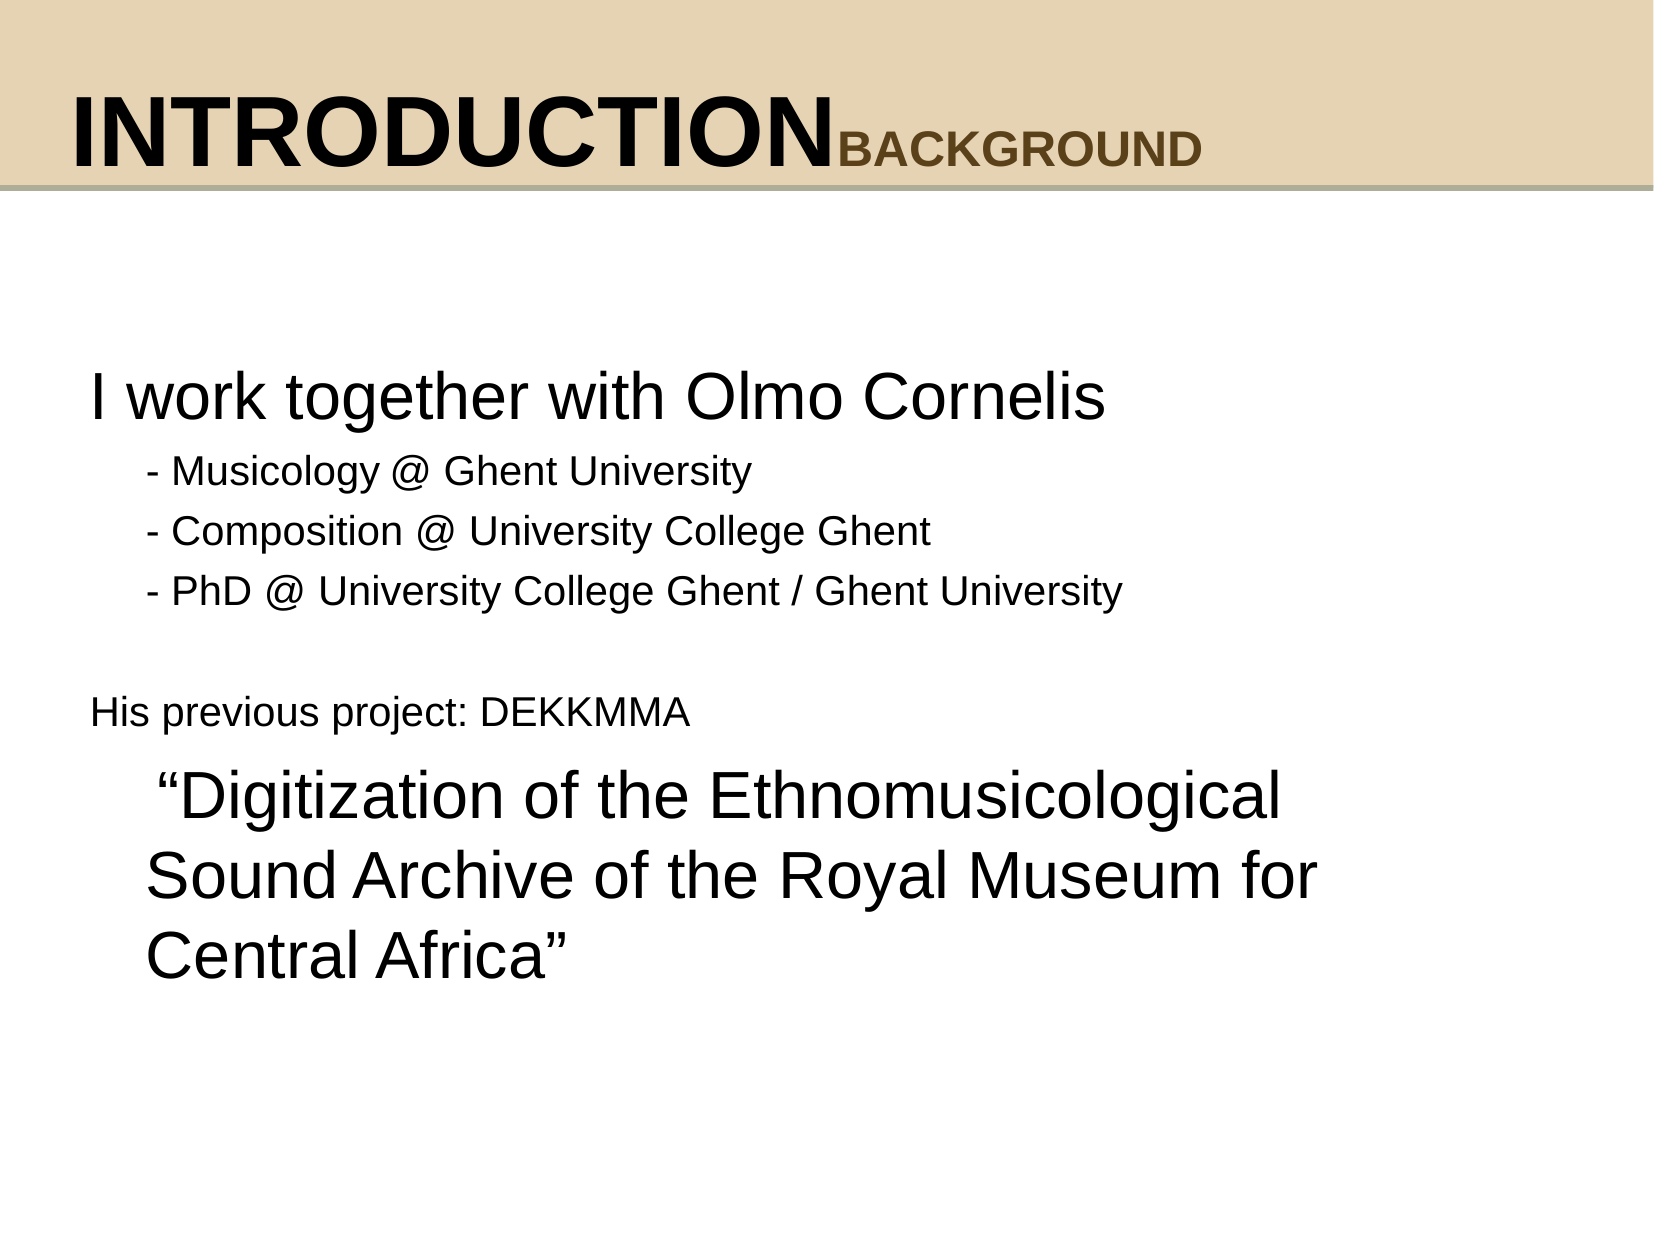

# INTRODUCTIONBACKGROUND
I work together with Olmo Cornelis
	- Musicology	@ Ghent University
	- Composition @ University College Ghent
	- PhD @ University College Ghent / Ghent University
His previous project: DEKKMMA
	 “Digitization of the Ethnomusicological Sound Archive of the Royal Museum for Central Africa”